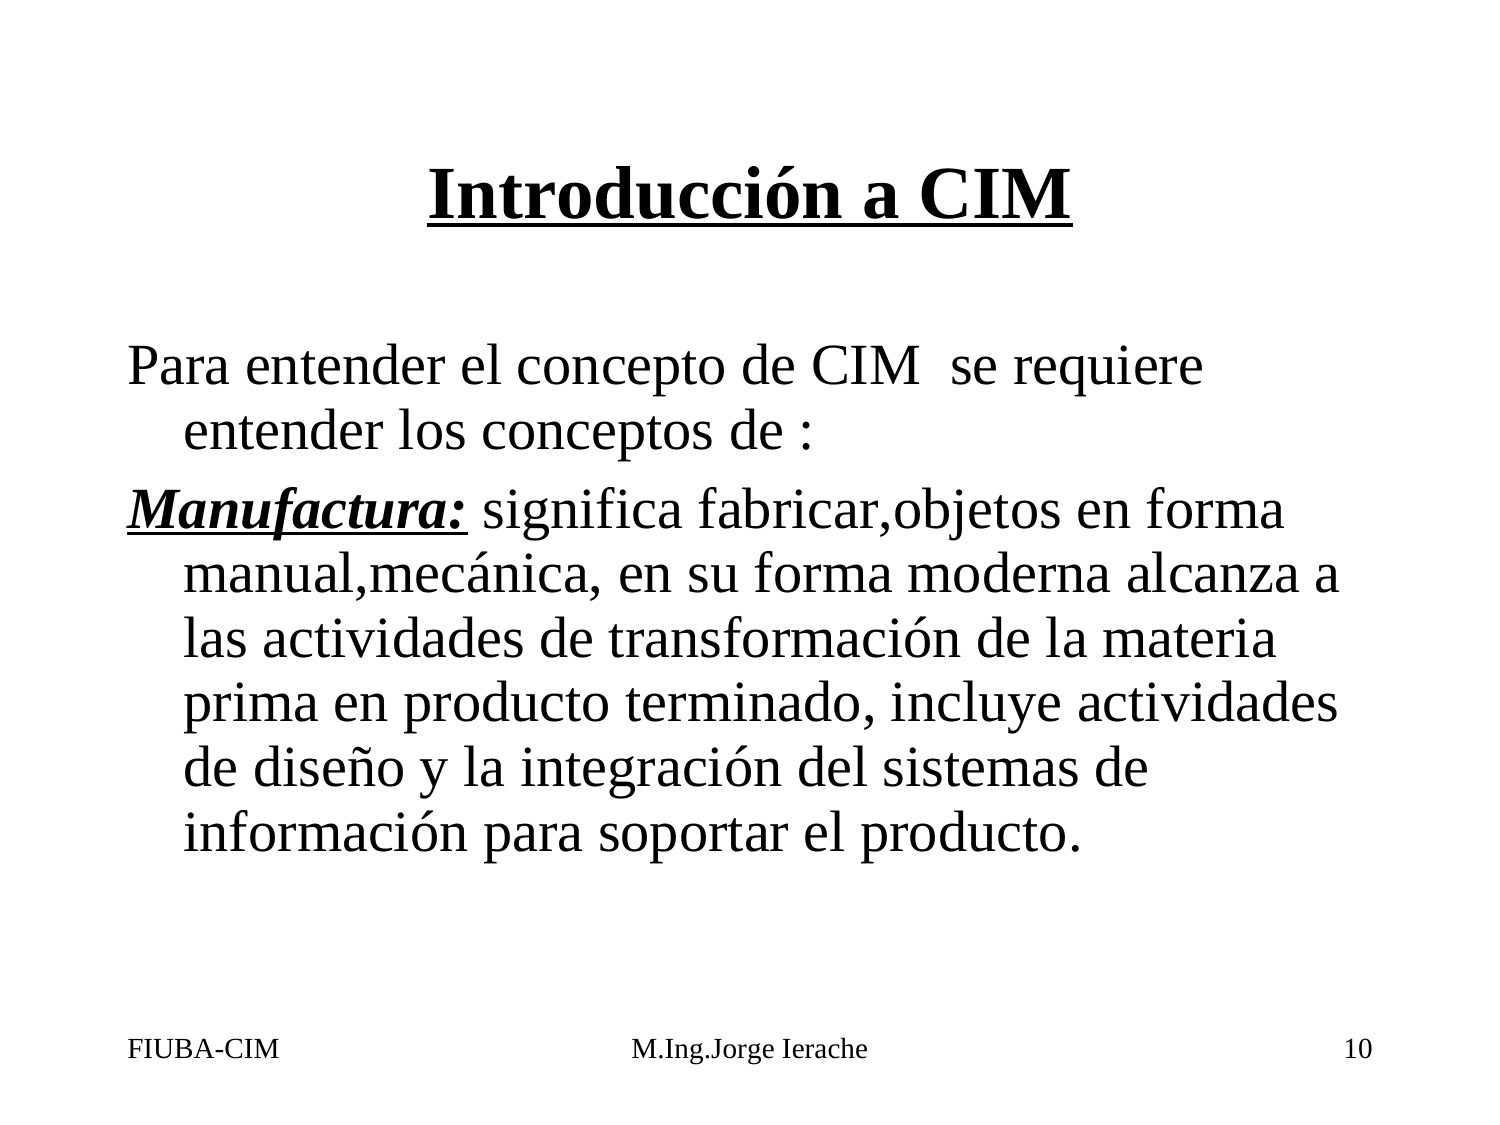

# Introducción a CIM
Para entender el concepto de CIM se requiere entender los conceptos de :
Manufactura: significa fabricar,objetos en forma manual,mecánica, en su forma moderna alcanza a las actividades de transformación de la materia prima en producto terminado, incluye actividades de diseño y la integración del sistemas de información para soportar el producto.
FIUBA-CIM
M.Ing.Jorge Ierache
10